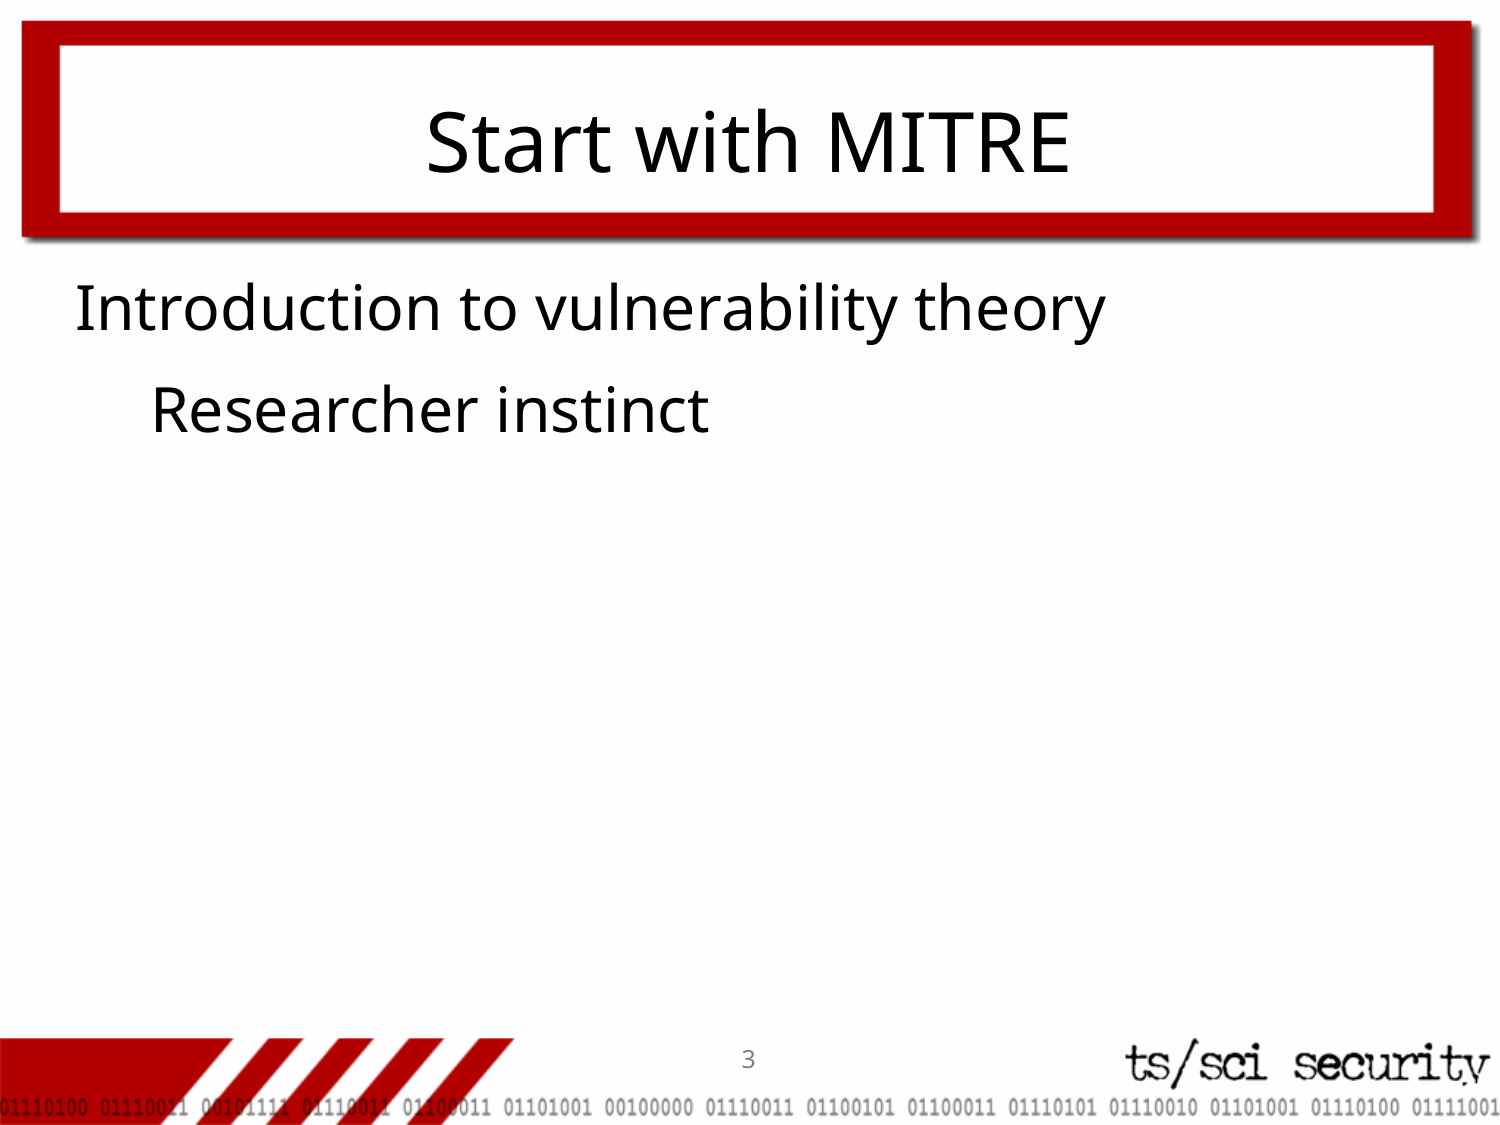

# Start with MITRE
Introduction to vulnerability theory
Researcher instinct
3